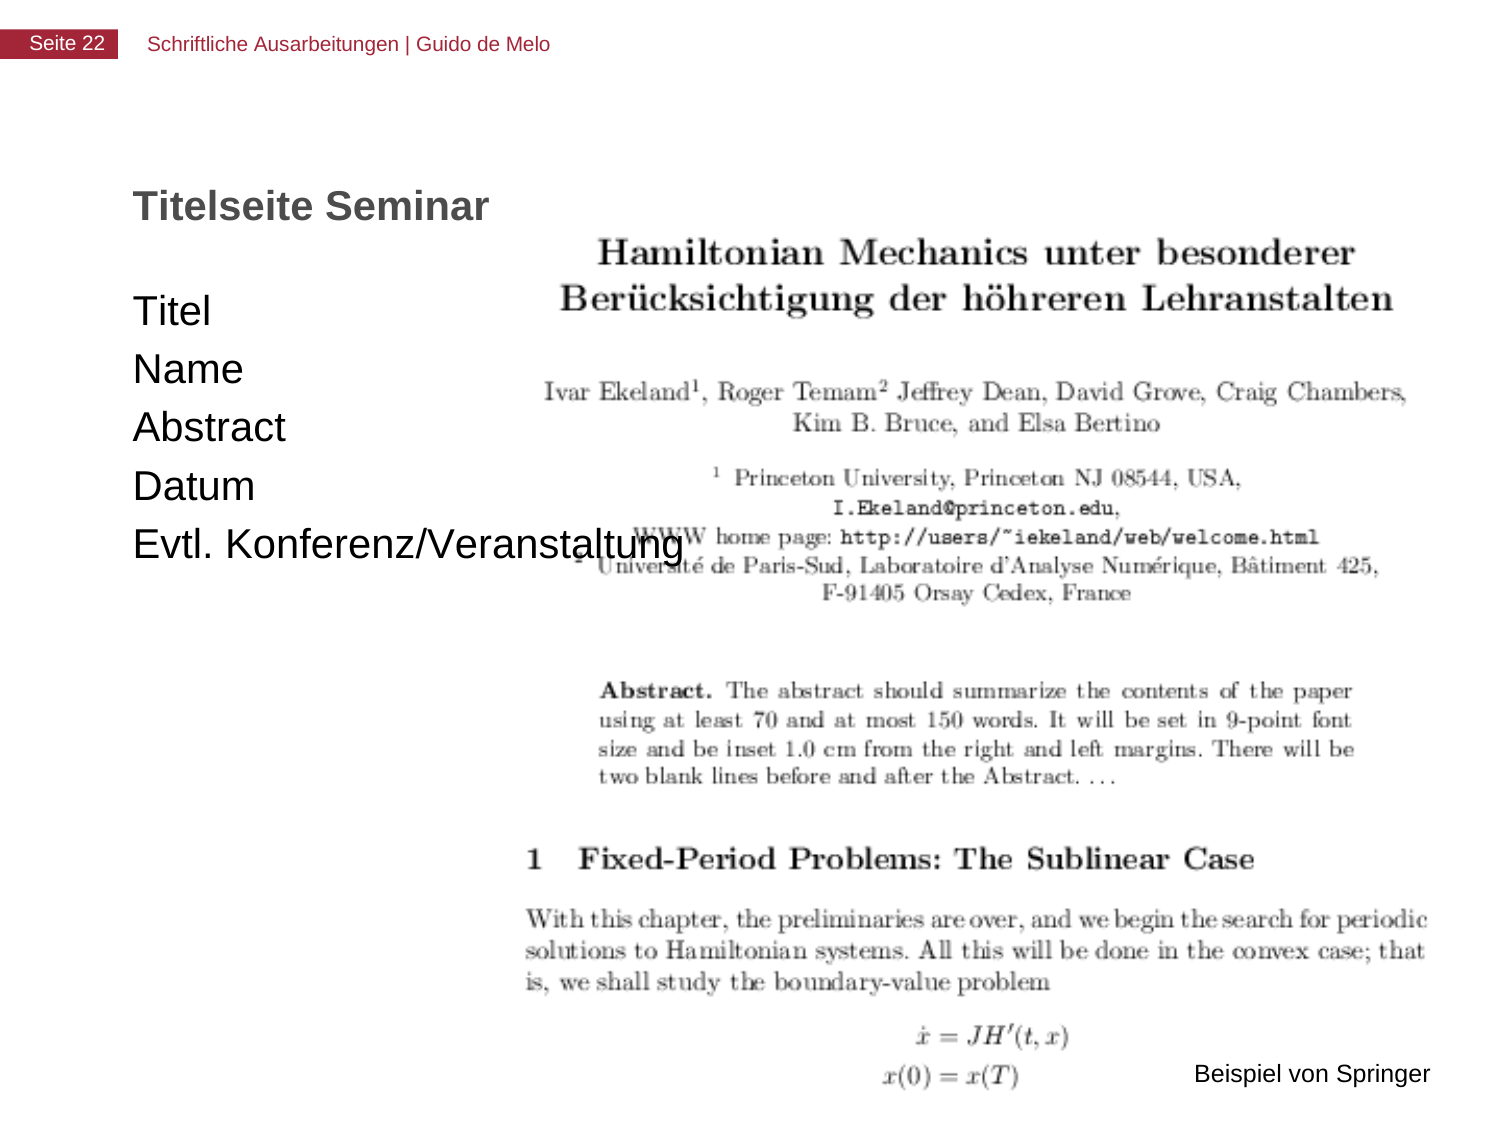

# Titelseite Seminar
Titel
Name
Abstract
Datum
Evtl. Konferenz/Veranstaltung
Beispiel von Springer